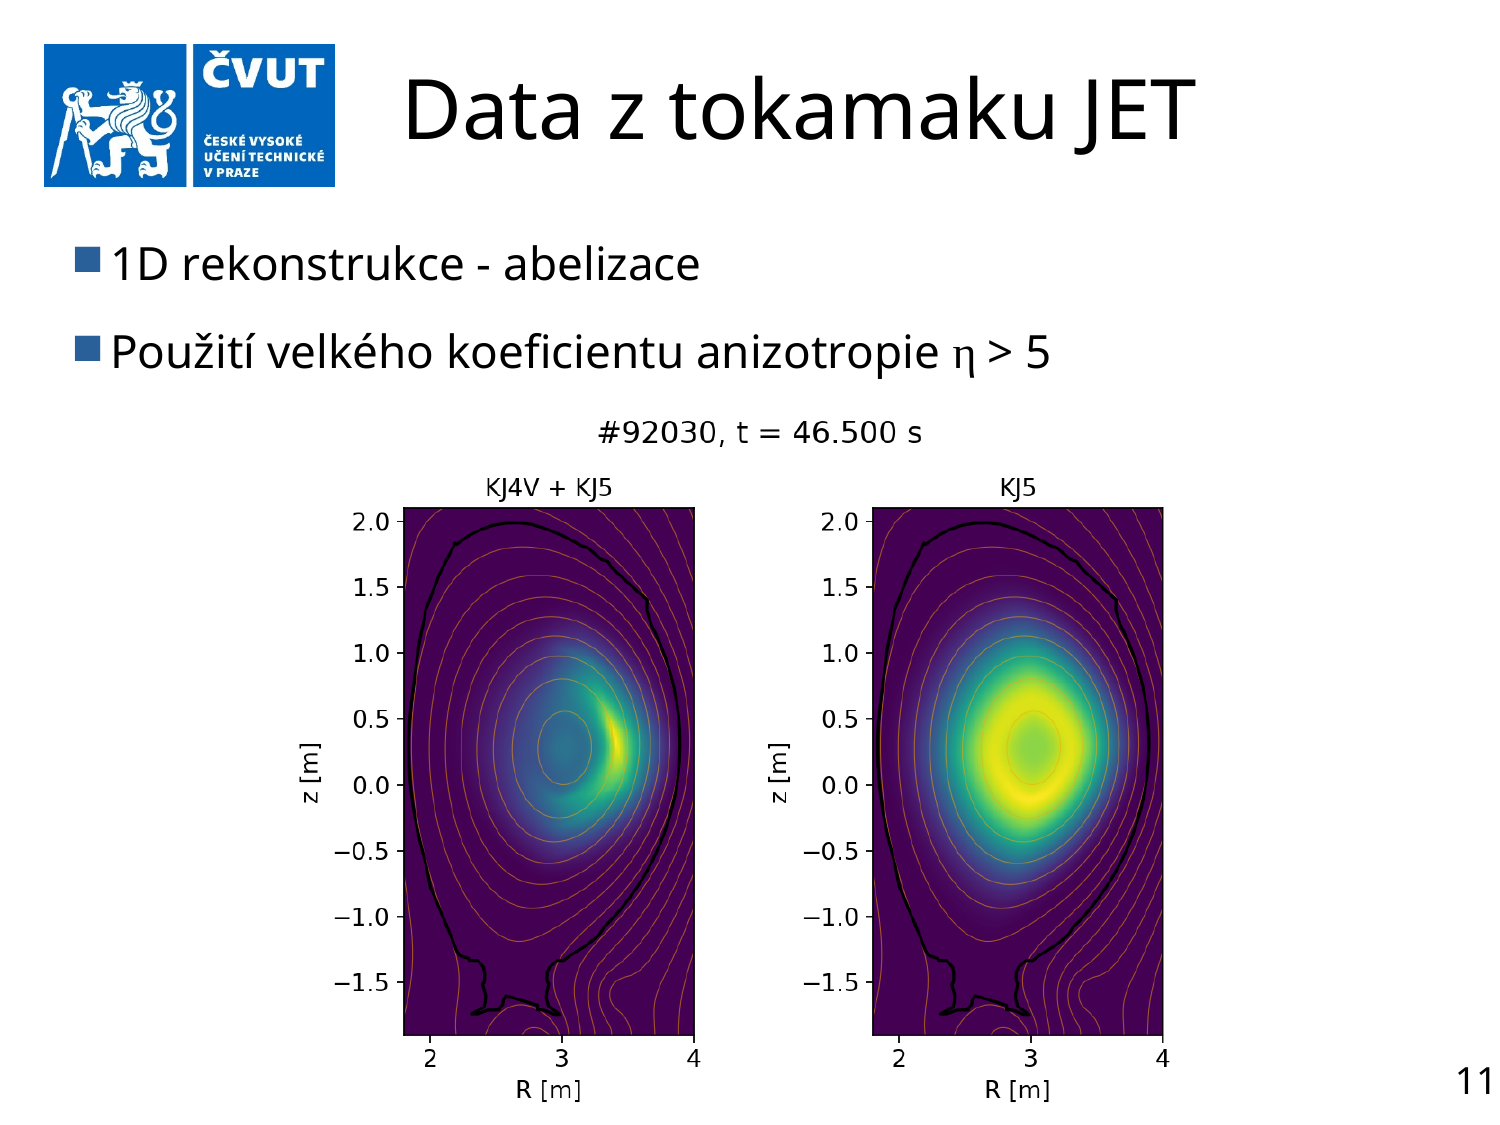

# Data z tokamaku JET
1D rekonstrukce - abelizace
Použití velkého koeficientu anizotropie η > 5